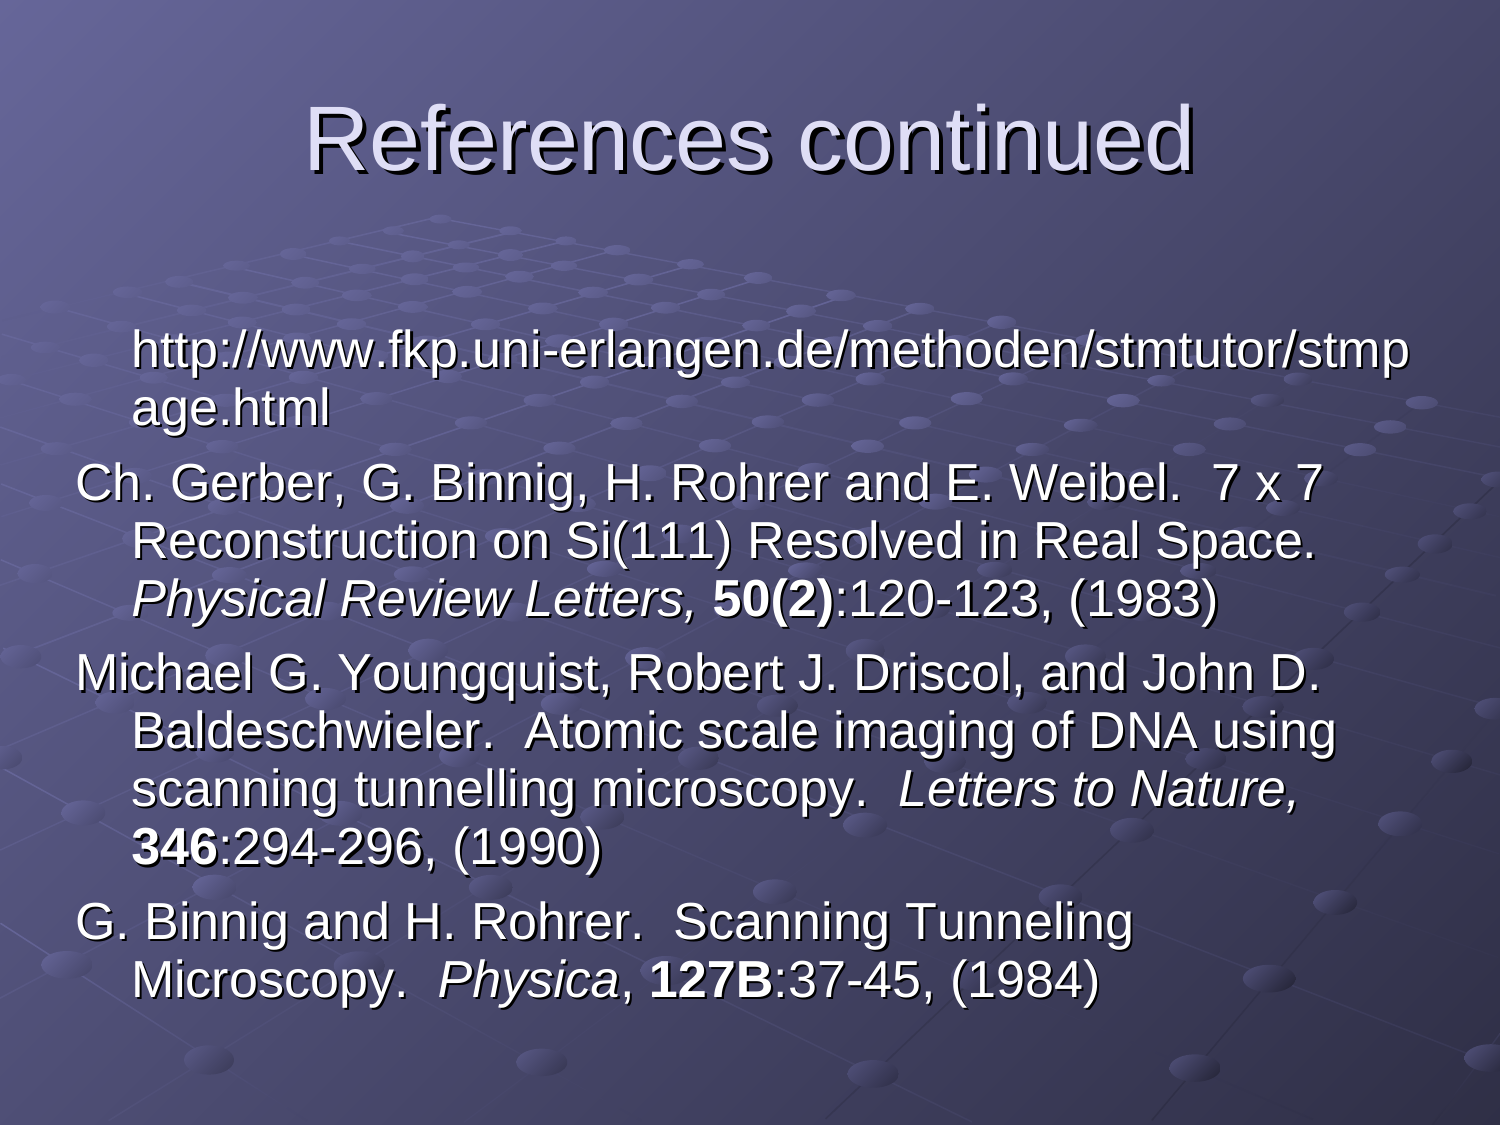

# References continued
 http://www.fkp.uni-erlangen.de/methoden/stmtutor/stmpage.html
Ch. Gerber, G. Binnig, H. Rohrer and E. Weibel. 7 x 7 Reconstruction on Si(111) Resolved in Real Space. Physical Review Letters, 50(2):120-123, (1983)
Michael G. Youngquist, Robert J. Driscol, and John D. Baldeschwieler. Atomic scale imaging of DNA using scanning tunnelling microscopy. Letters to Nature, 346:294-296, (1990)
G. Binnig and H. Rohrer. Scanning Tunneling Microscopy. Physica, 127B:37-45, (1984)